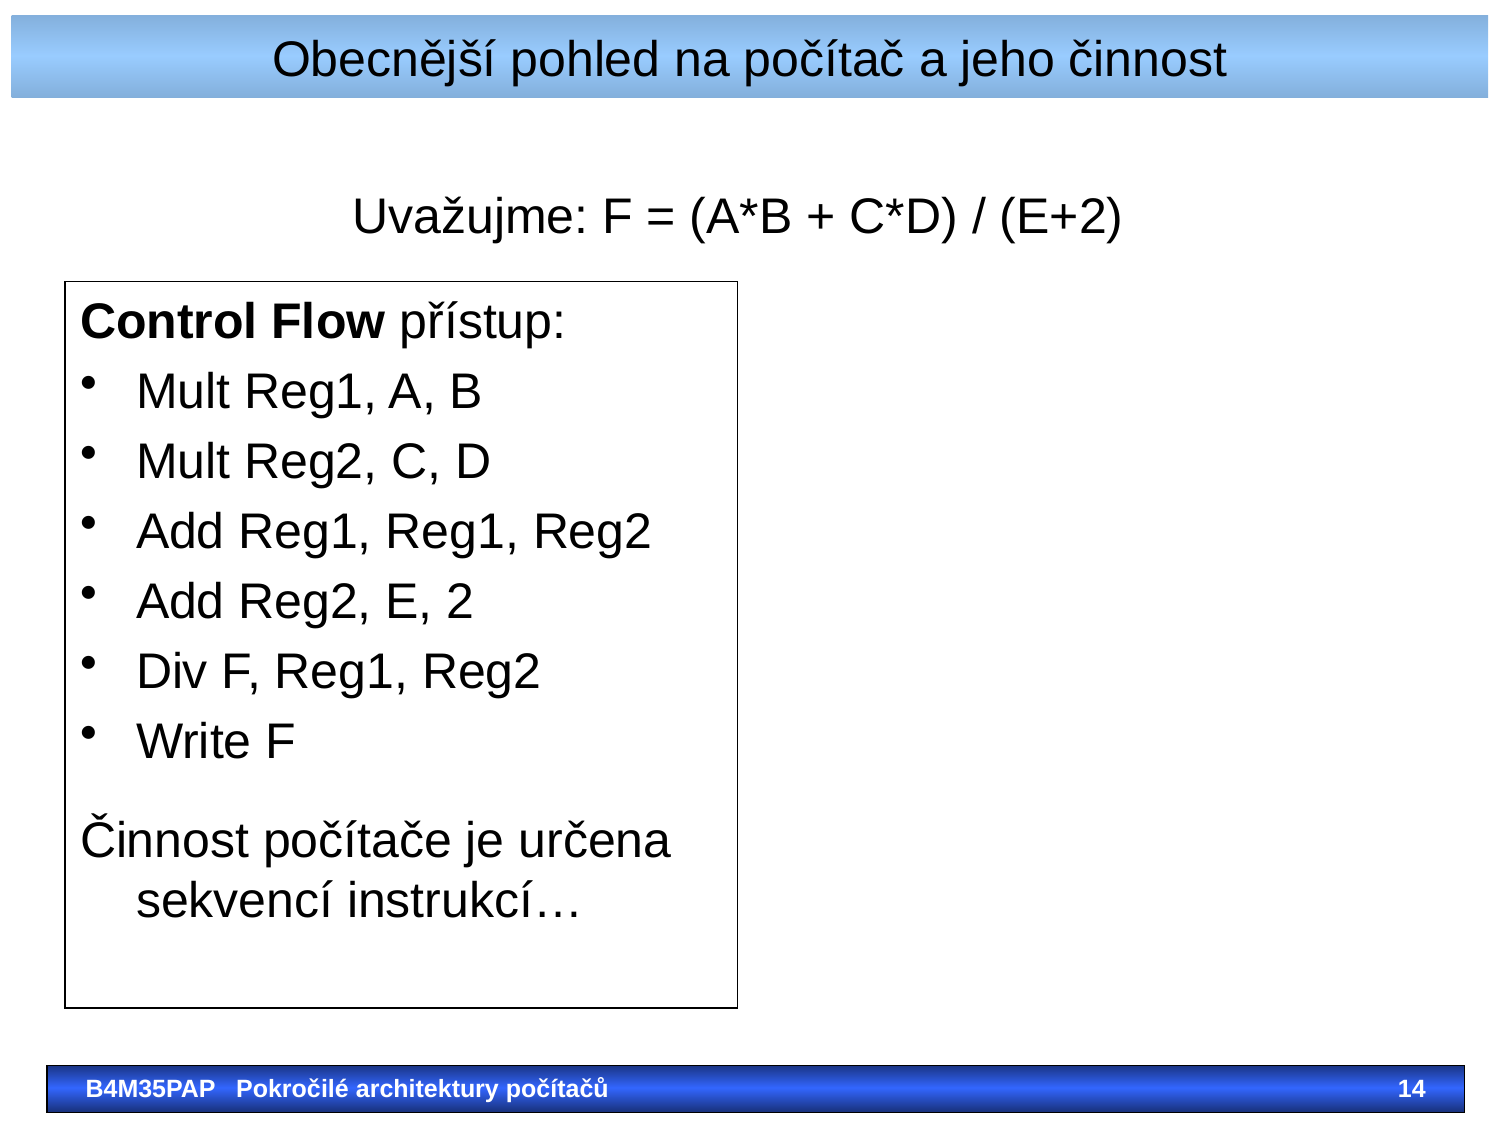

# Obecnější pohled na počítač a jeho činnost
Uvažujme: F = (A*B + C*D) / (E+2)
Control Flow přístup:
Mult Reg1, A, B
Mult Reg2, C, D
Add Reg1, Reg1, Reg2
Add Reg2, E, 2
Div F, Reg1, Reg2
Write F
Činnost počítače je určena sekvencí instrukcí…
B4M35PAP Pokročilé architektury počítačů